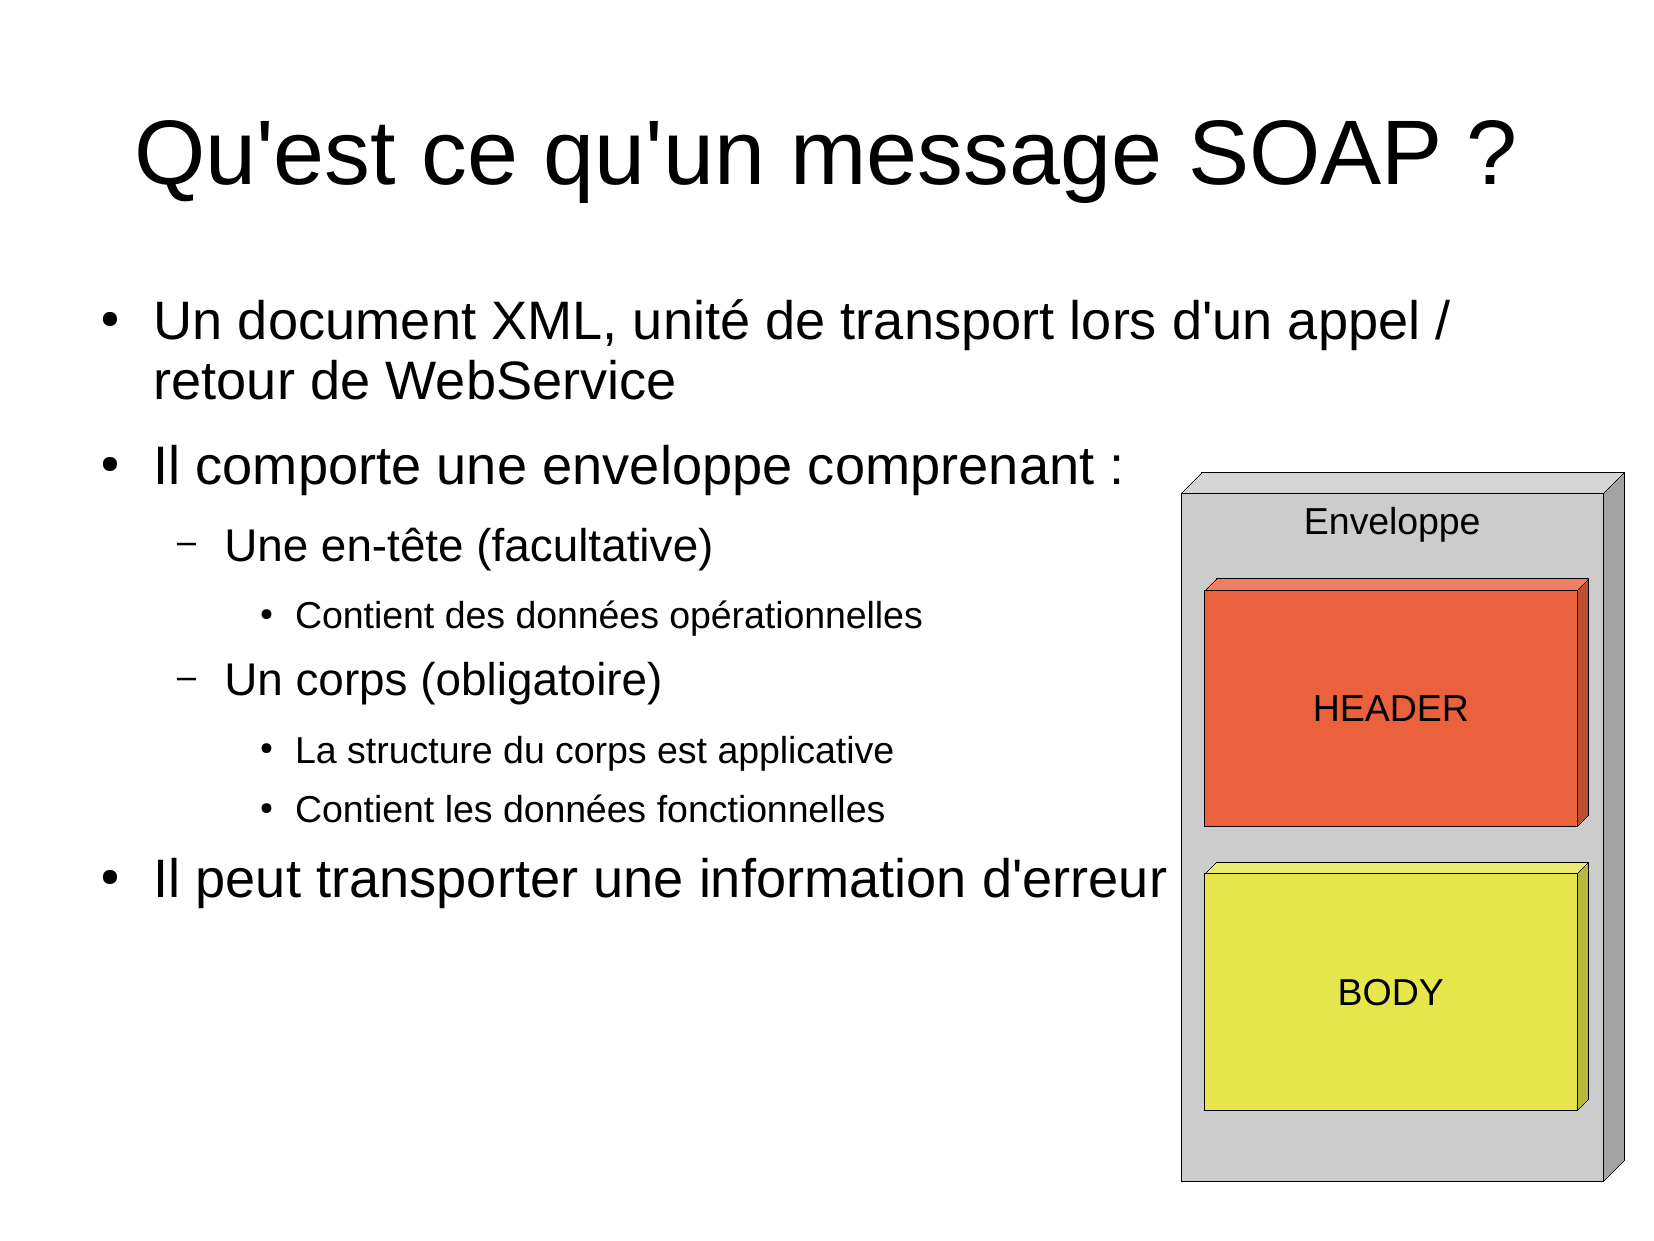

# Qu'est ce qu'un message SOAP ?
Un document XML, unité de transport lors d'un appel / retour de WebService
Il comporte une enveloppe comprenant :
Une en-tête (facultative)
Contient des données opérationnelles
Un corps (obligatoire)
La structure du corps est applicative
Contient les données fonctionnelles
Il peut transporter une information d'erreur
Enveloppe
HEADER
BODY
47